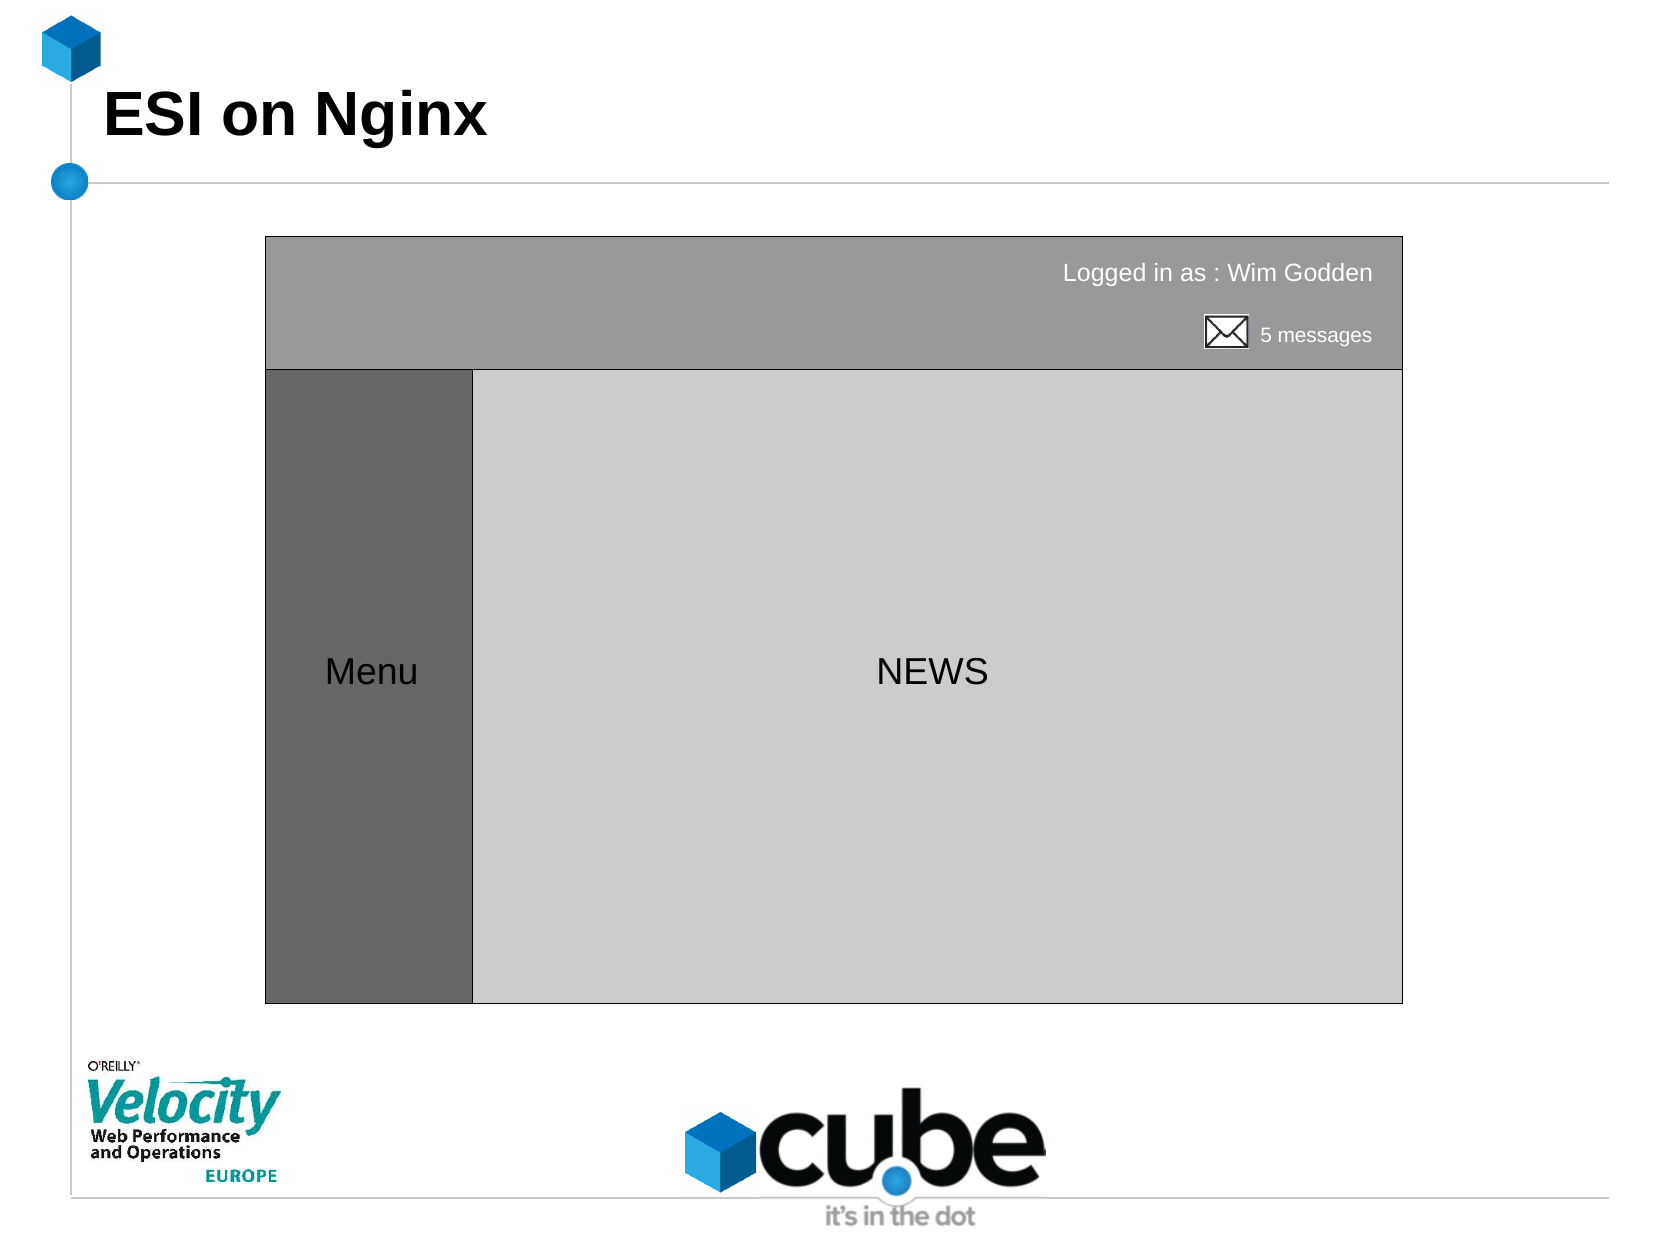

# ESI on Nginx
Logged in as : Wim Godden
5 messages
Menu
NEWS